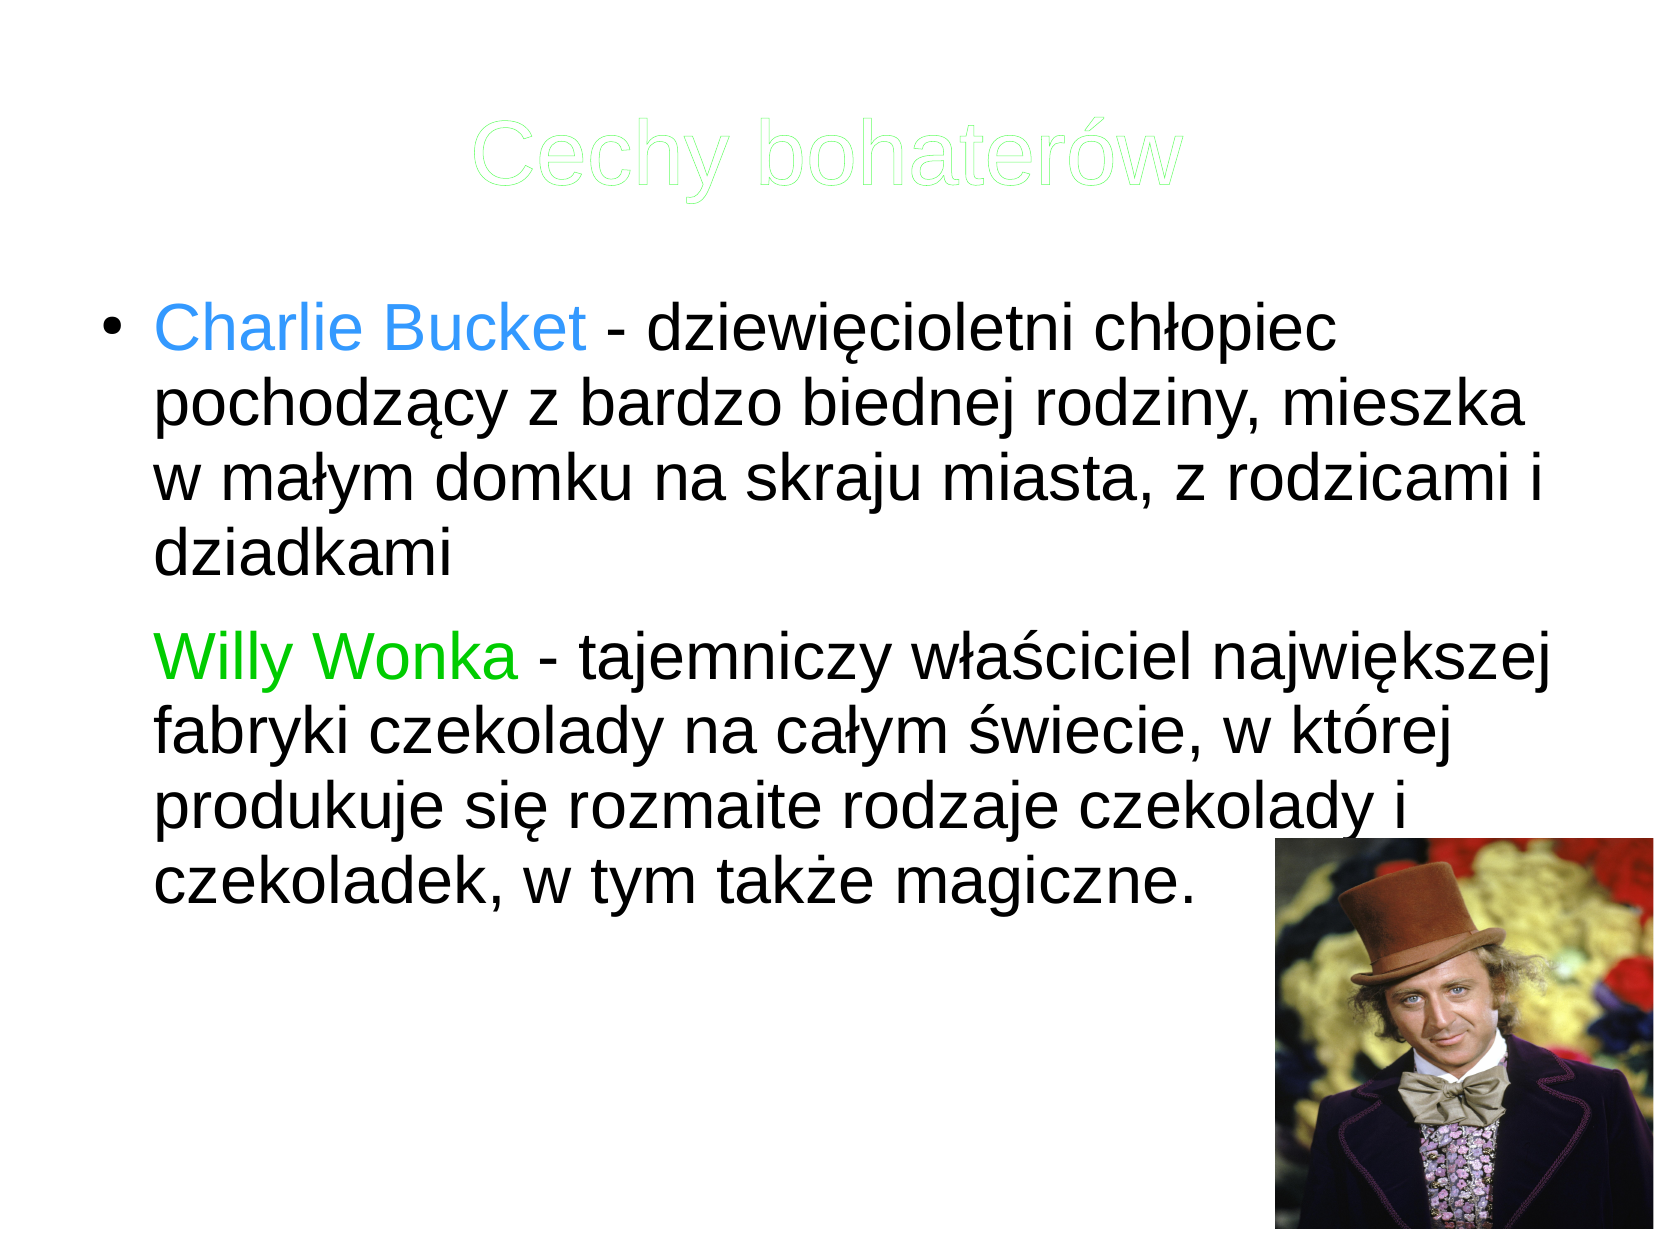

# Cechy bohaterów
Charlie Bucket - dziewięcioletni chłopiec pochodzący z bardzo biednej rodziny, mieszka w małym domku na skraju miasta, z rodzicami i dziadkami
Willy Wonka - tajemniczy właściciel największej fabryki czekolady na całym świecie, w której produkuje się rozmaite rodzaje czekolady i czekoladek, w tym także magiczne.